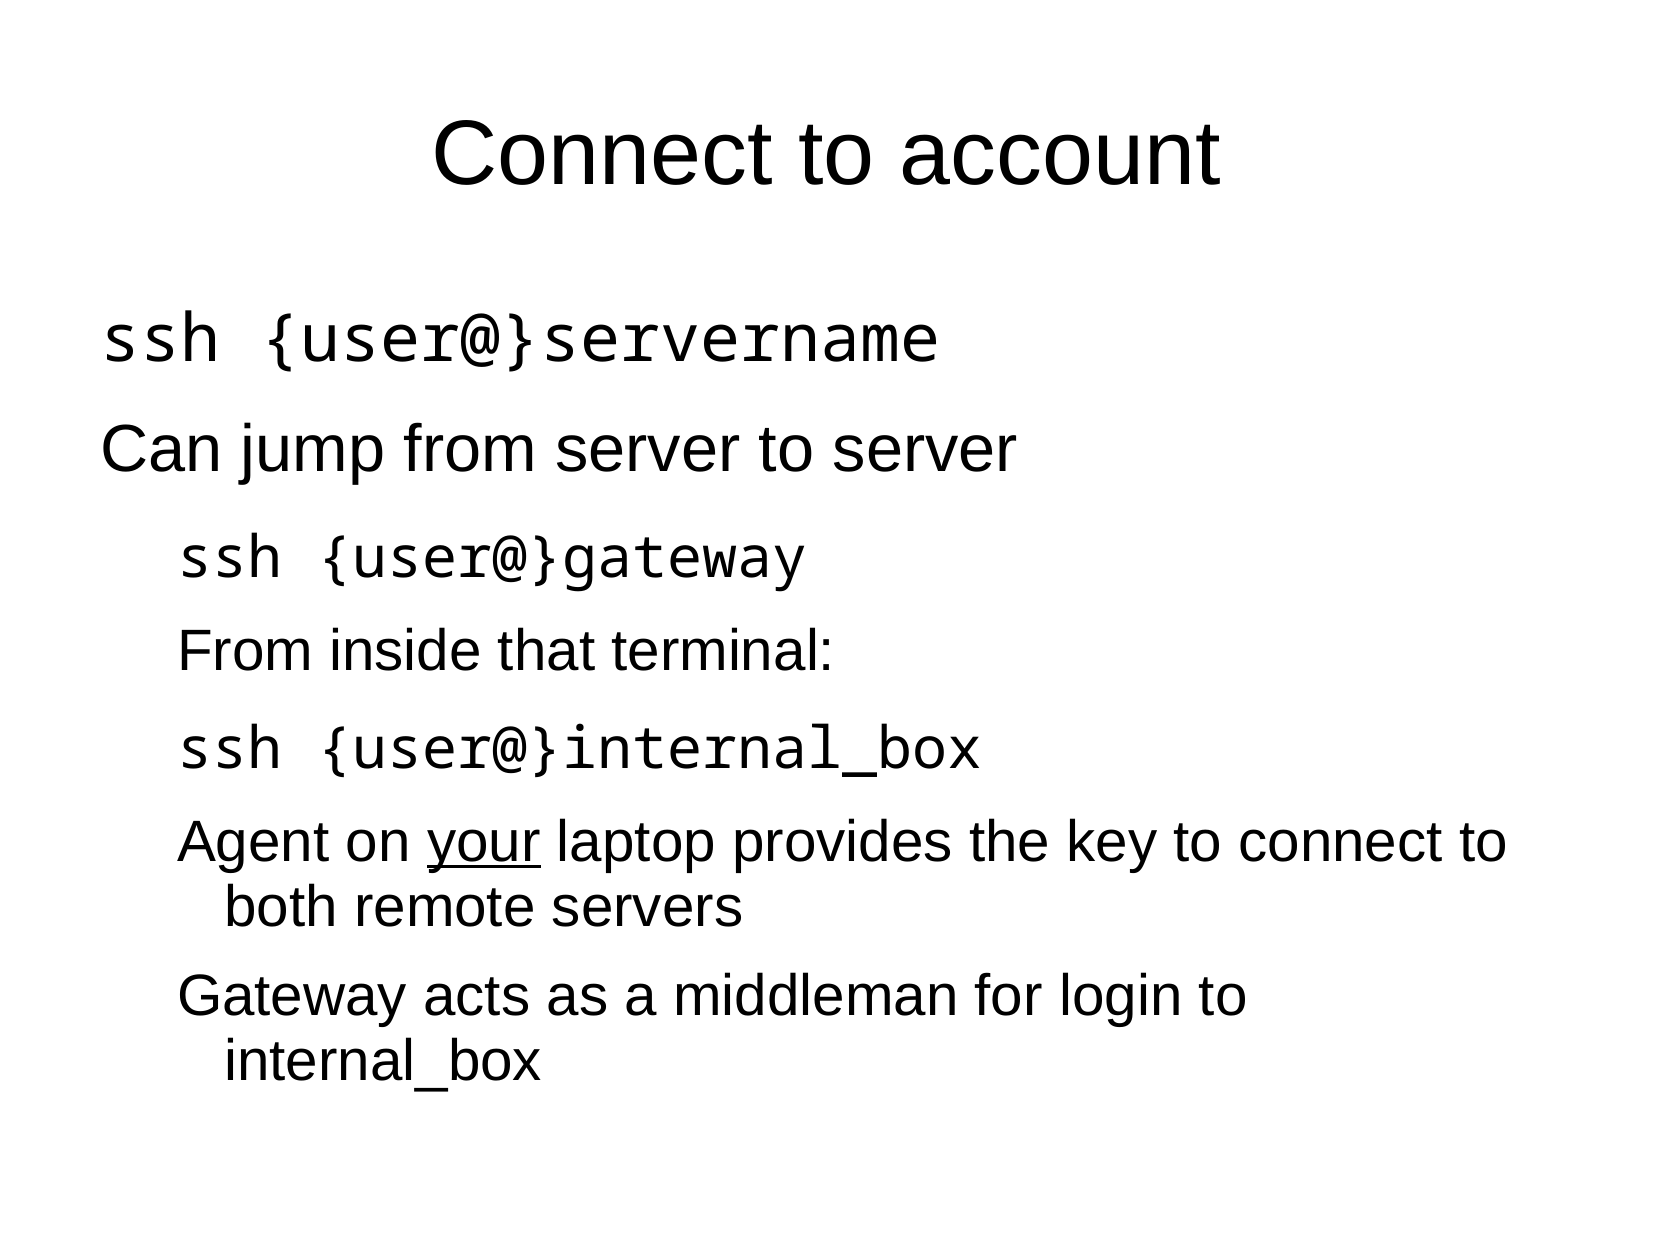

# Connect to account
ssh {user@}servername
Can jump from server to server
ssh {user@}gateway
From inside that terminal:
ssh {user@}internal_box
Agent on your laptop provides the key to connect to both remote servers
Gateway acts as a middleman for login to internal_box